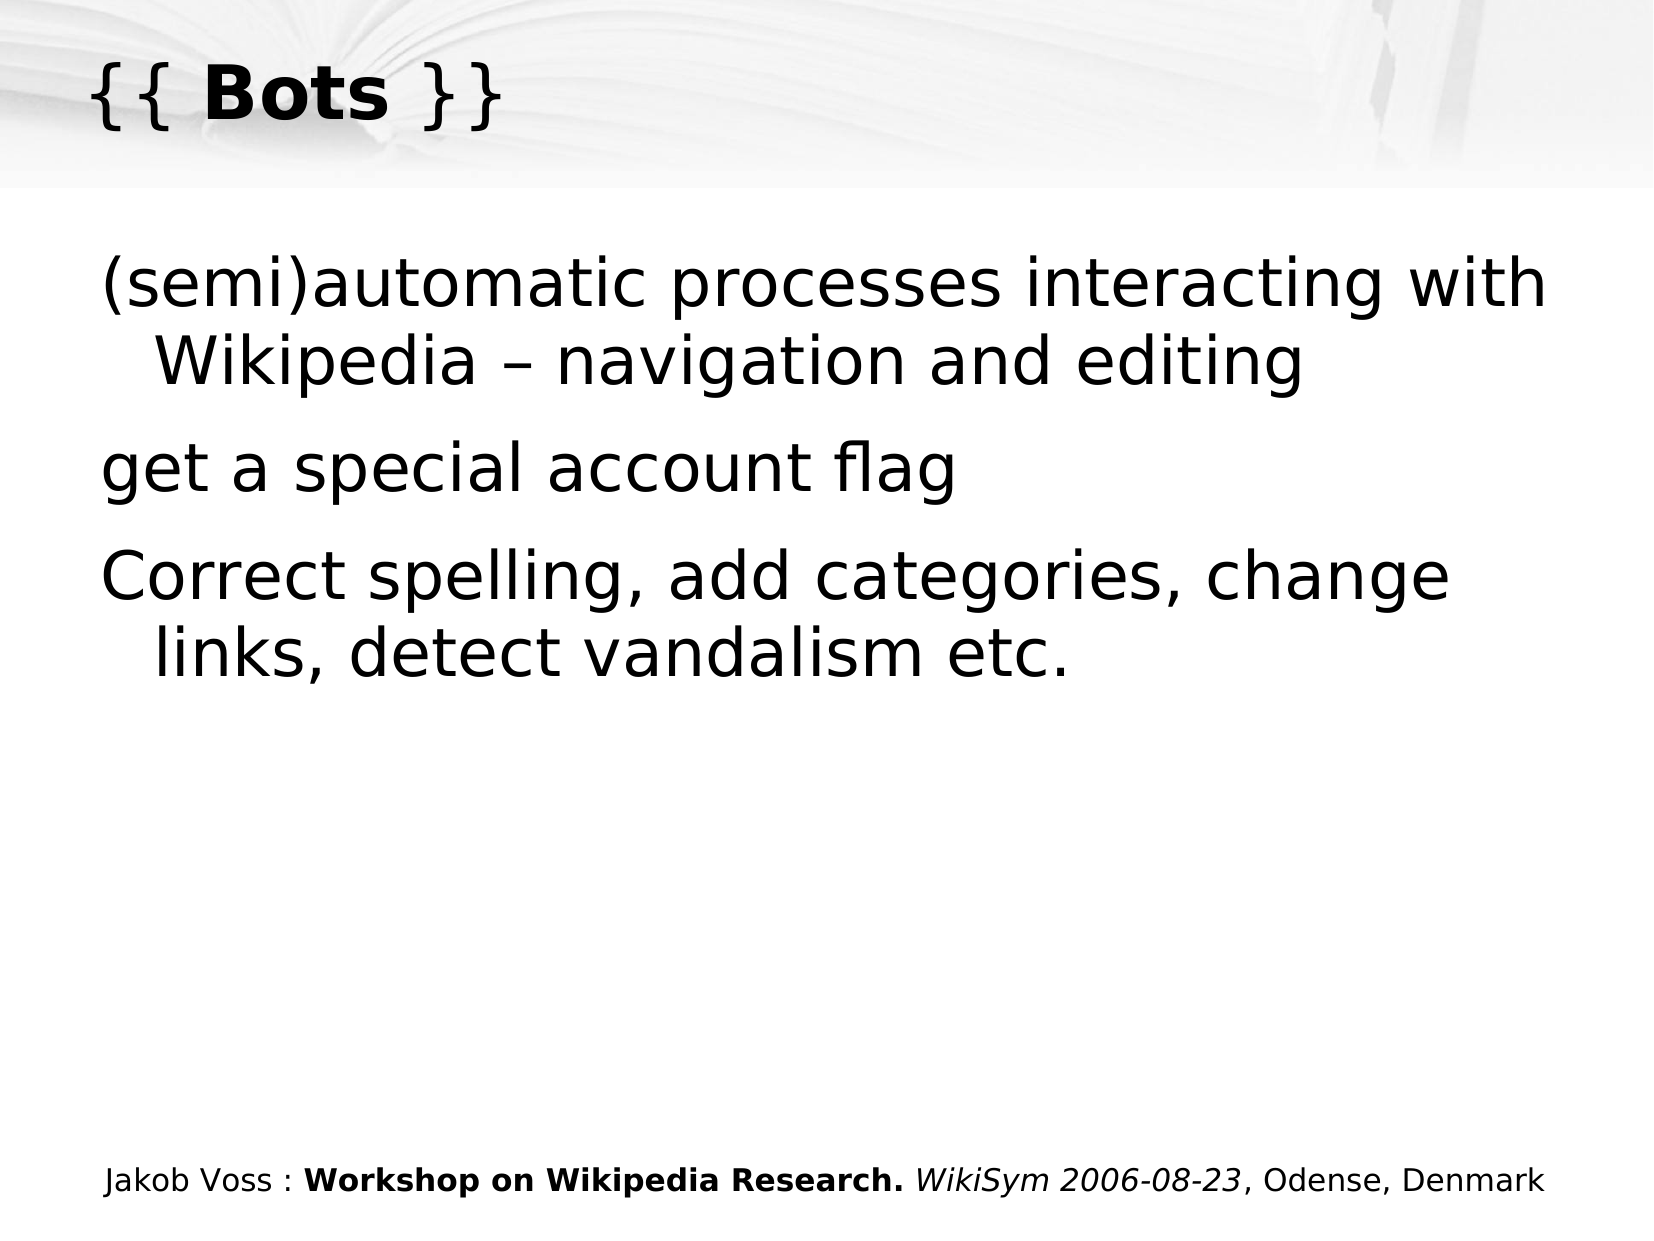

# {{ Bots }}
(semi)automatic processes interacting with Wikipedia – navigation and editing
get a special account flag
Correct spelling, add categories, change links, detect vandalism etc.